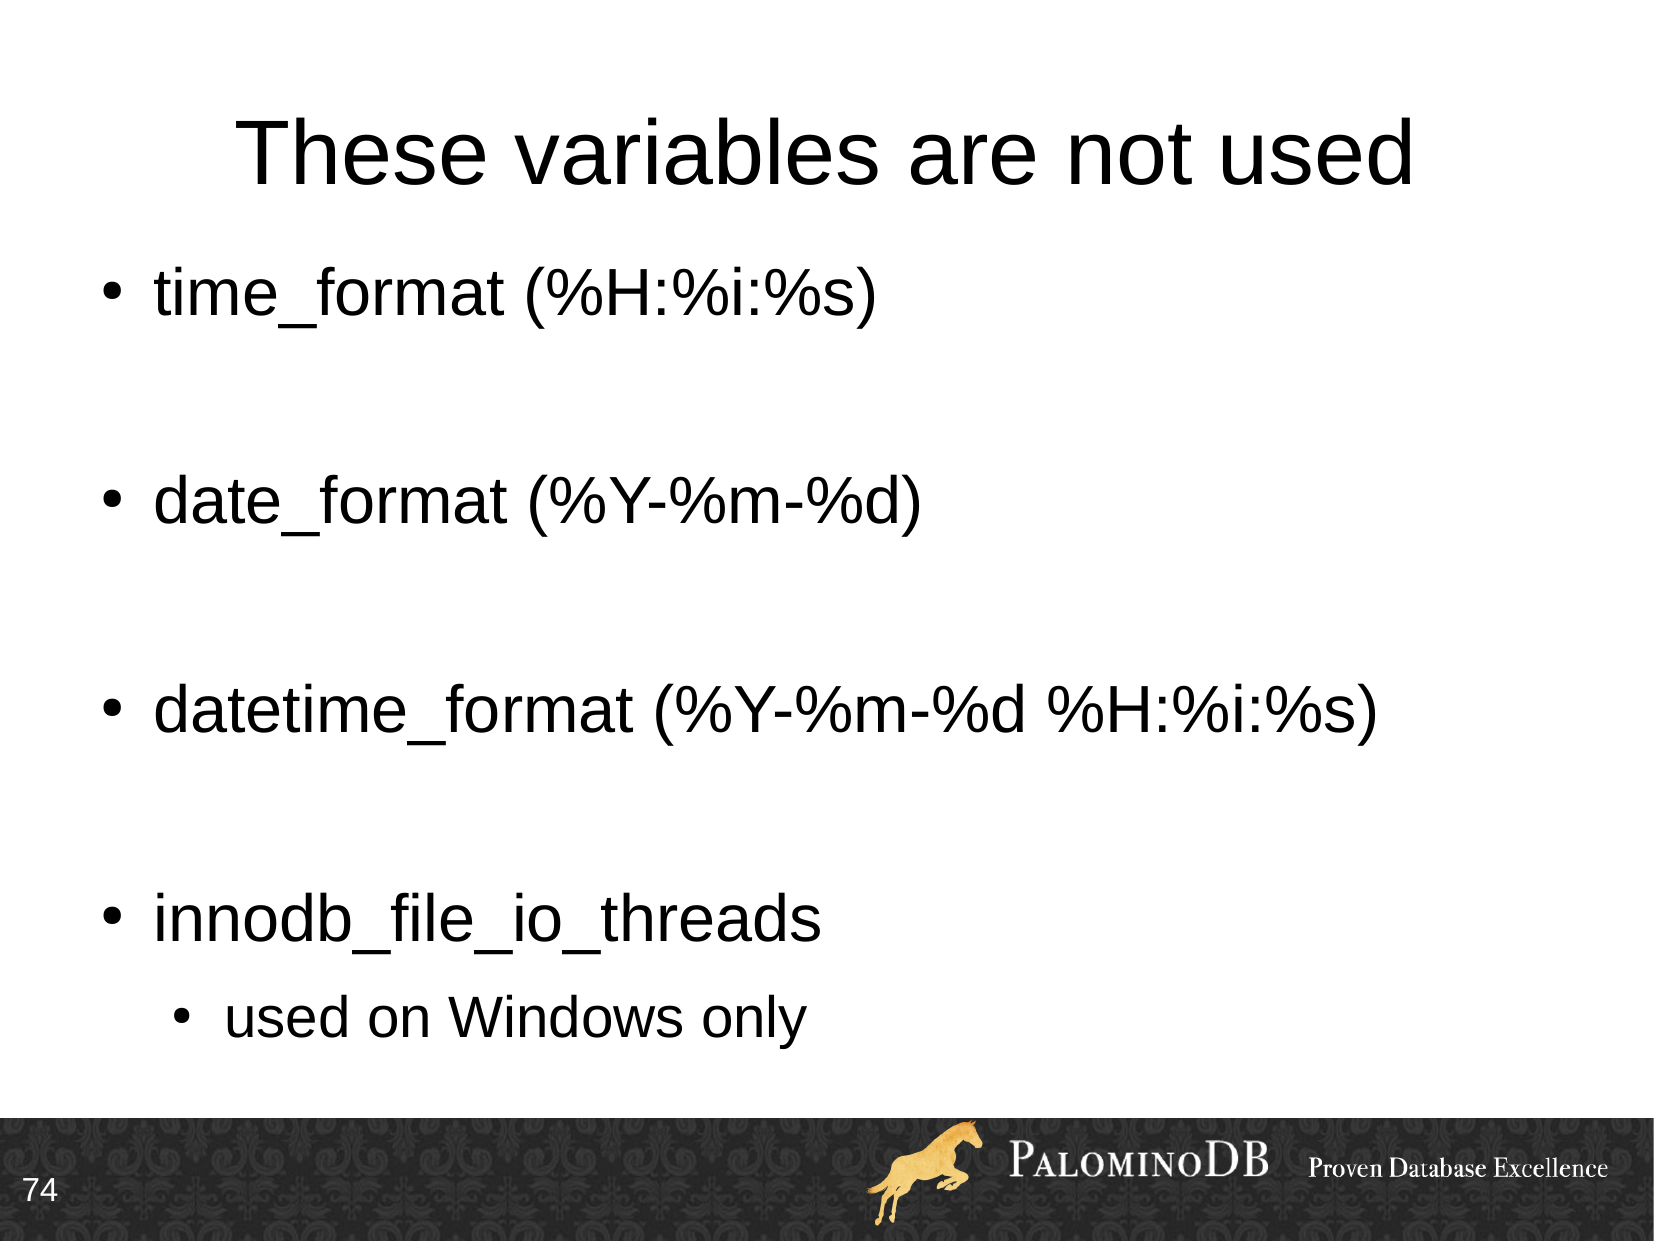

# These variables are not used
time_format (%H:%i:%s)
date_format (%Y-%m-%d)
datetime_format (%Y-%m-%d %H:%i:%s)
innodb_file_io_threads
used on Windows only